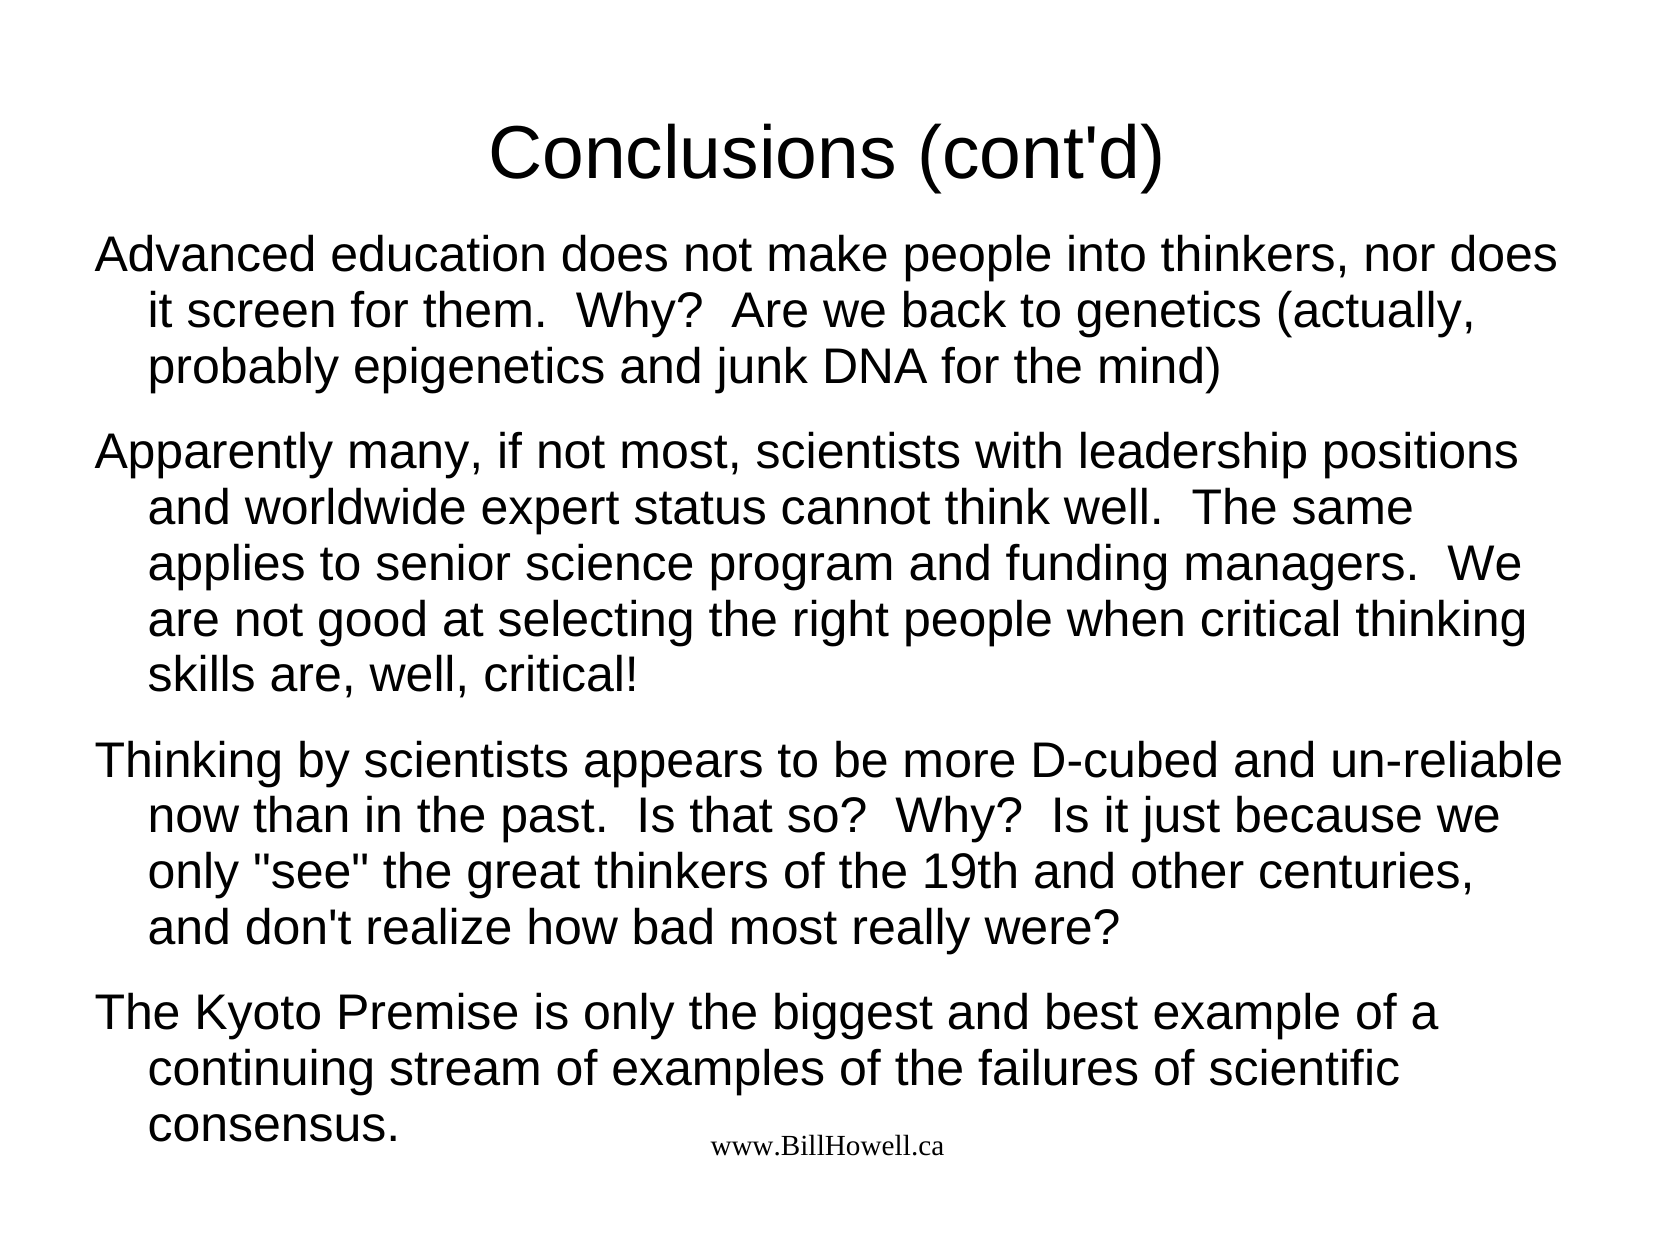

# Conclusions (cont'd)
Advanced education does not make people into thinkers, nor does it screen for them. Why? Are we back to genetics (actually, probably epigenetics and junk DNA for the mind)
Apparently many, if not most, scientists with leadership positions and worldwide expert status cannot think well. The same applies to senior science program and funding managers. We are not good at selecting the right people when critical thinking skills are, well, critical!
Thinking by scientists appears to be more D-cubed and un-reliable now than in the past. Is that so? Why? Is it just because we only "see" the great thinkers of the 19th and other centuries, and don't realize how bad most really were?
The Kyoto Premise is only the biggest and best example of a continuing stream of examples of the failures of scientific consensus.